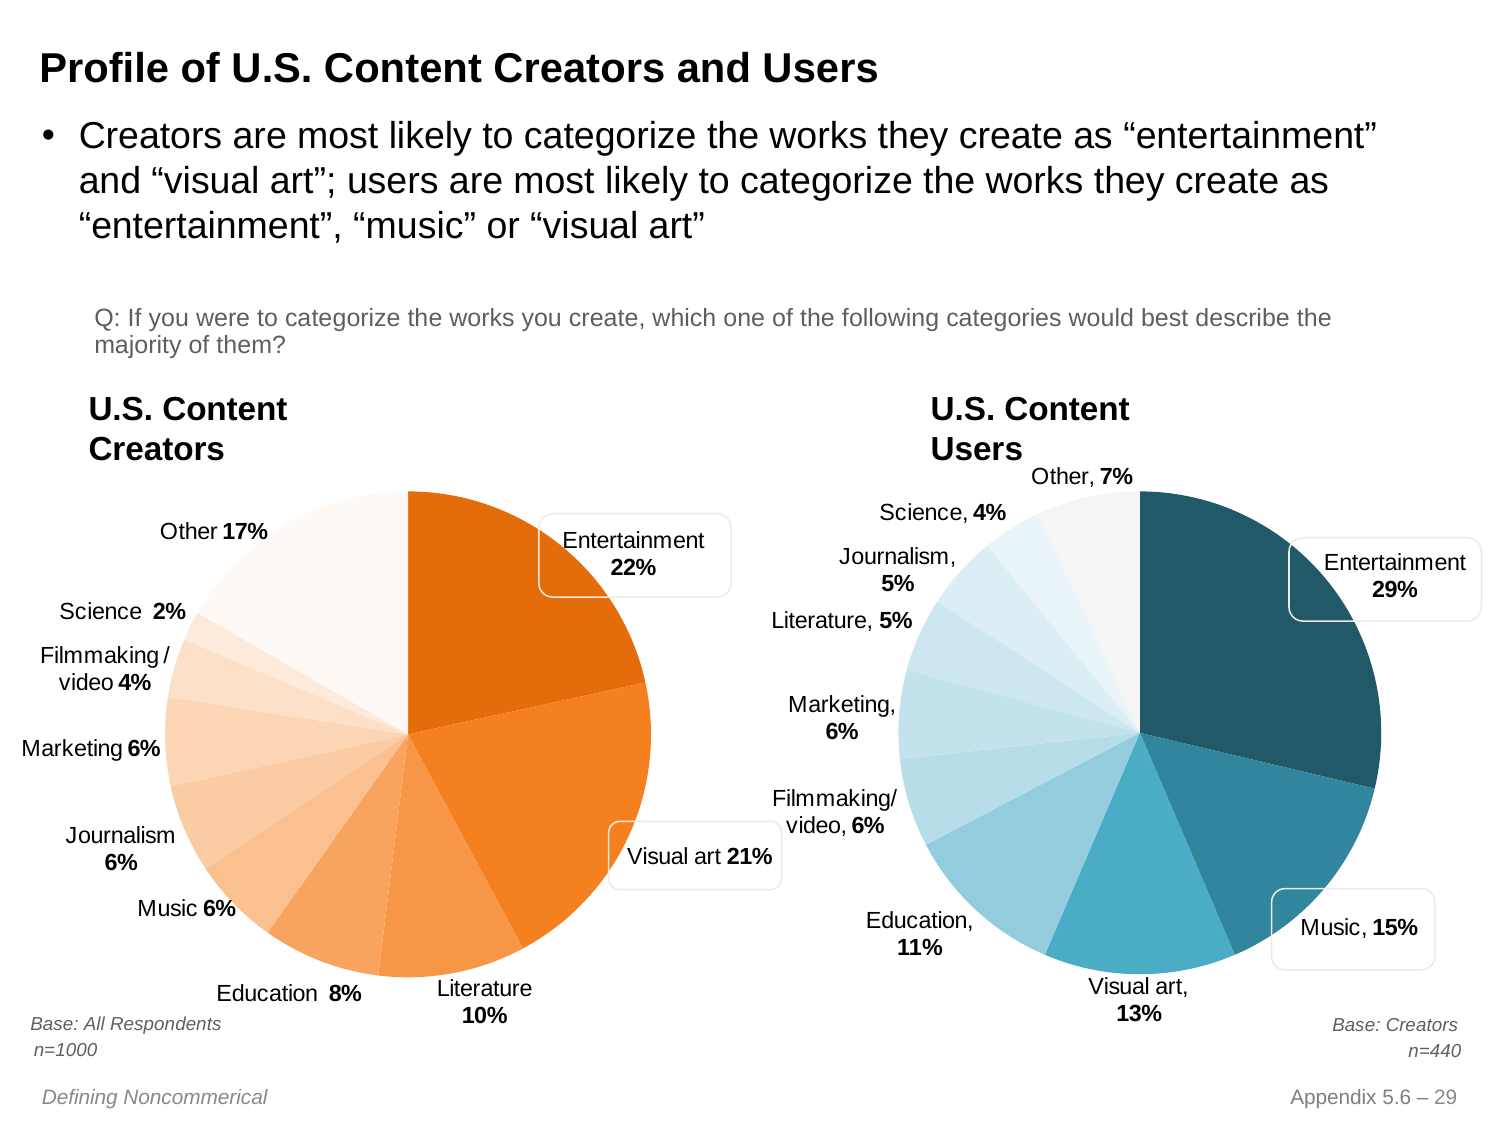

Profile of U.S. Content Creators and Users
Creators are most likely to categorize the works they create as “entertainment” and “visual art”; users are most likely to categorize the works they create as “entertainment”, “music” or “visual art”
Q: If you were to categorize the works you create, which one of the following categories would best describe the majority of them?
U.S. Content Creators
U.S. Content Users
Base: All Respondents
n=1000
Base: Creators
n=440
Defining Noncommerical
Appendix 5.6 –